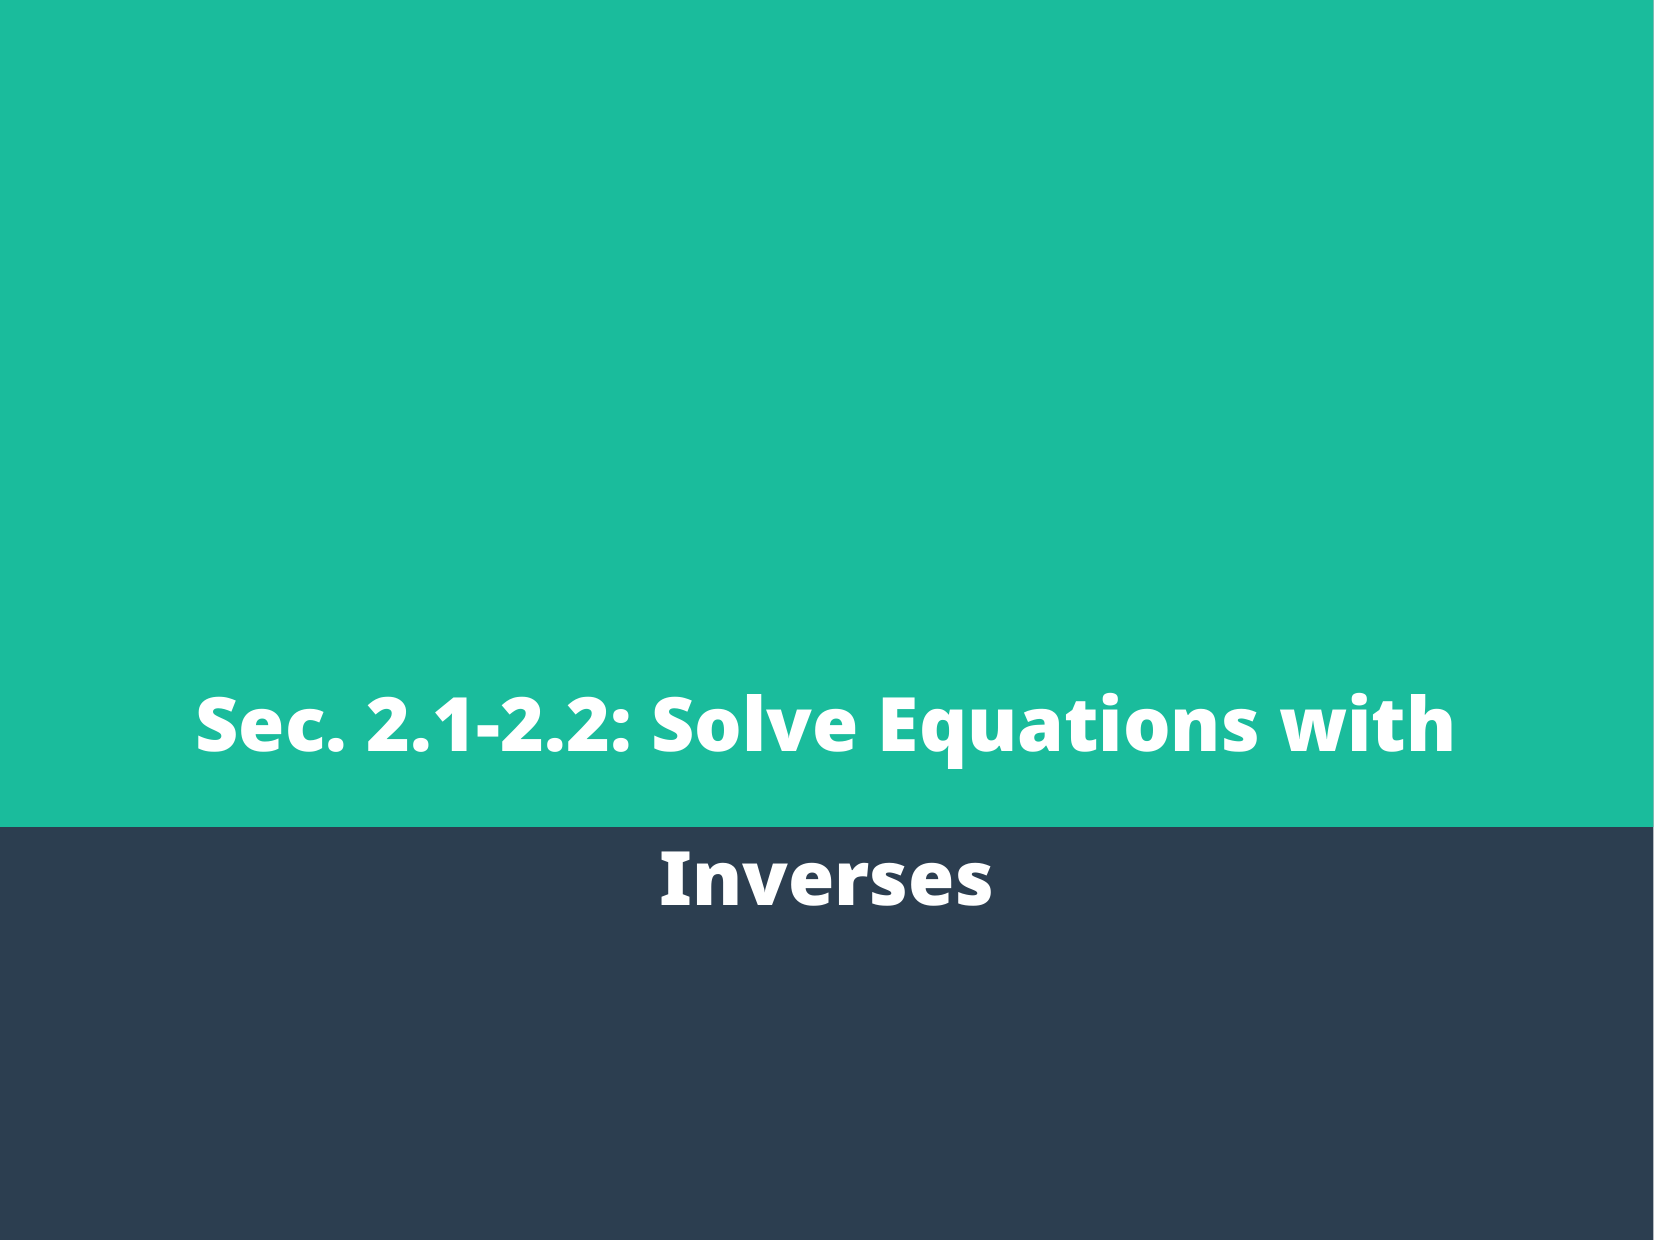

# Sec. 2.1-2.2: Solve Equations with Inverses